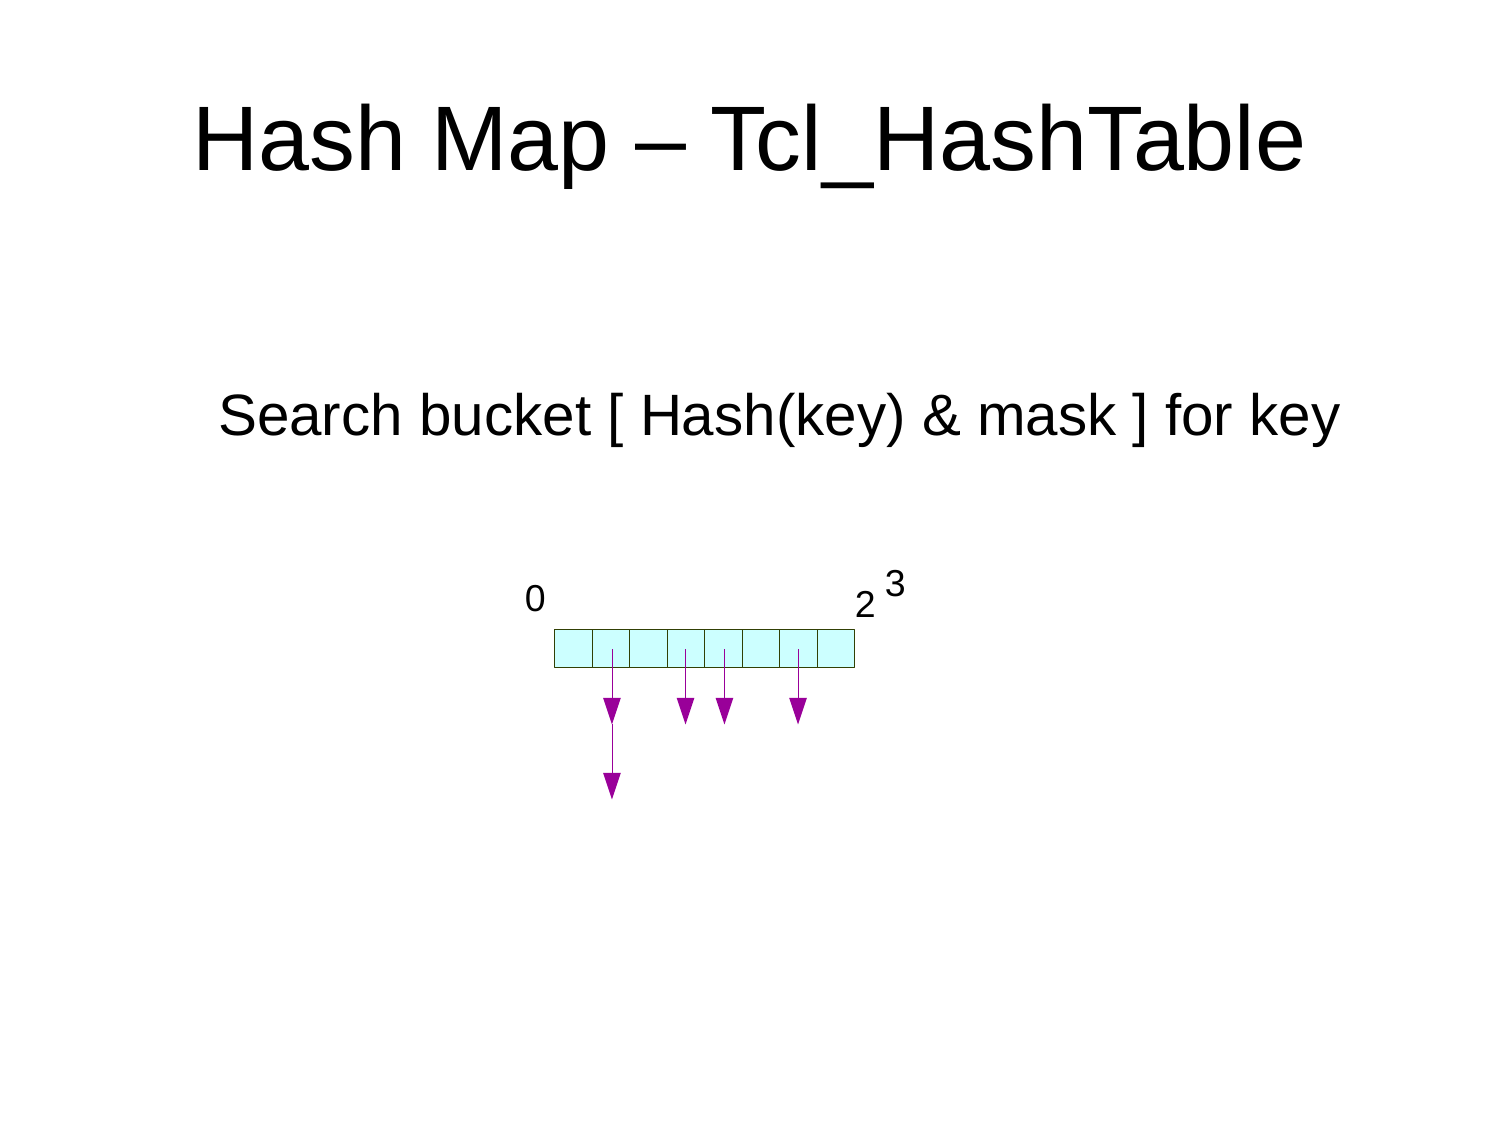

# Hash Map – Tcl_HashTable
Search bucket [ Hash(key) & mask ] for key
3
0
2